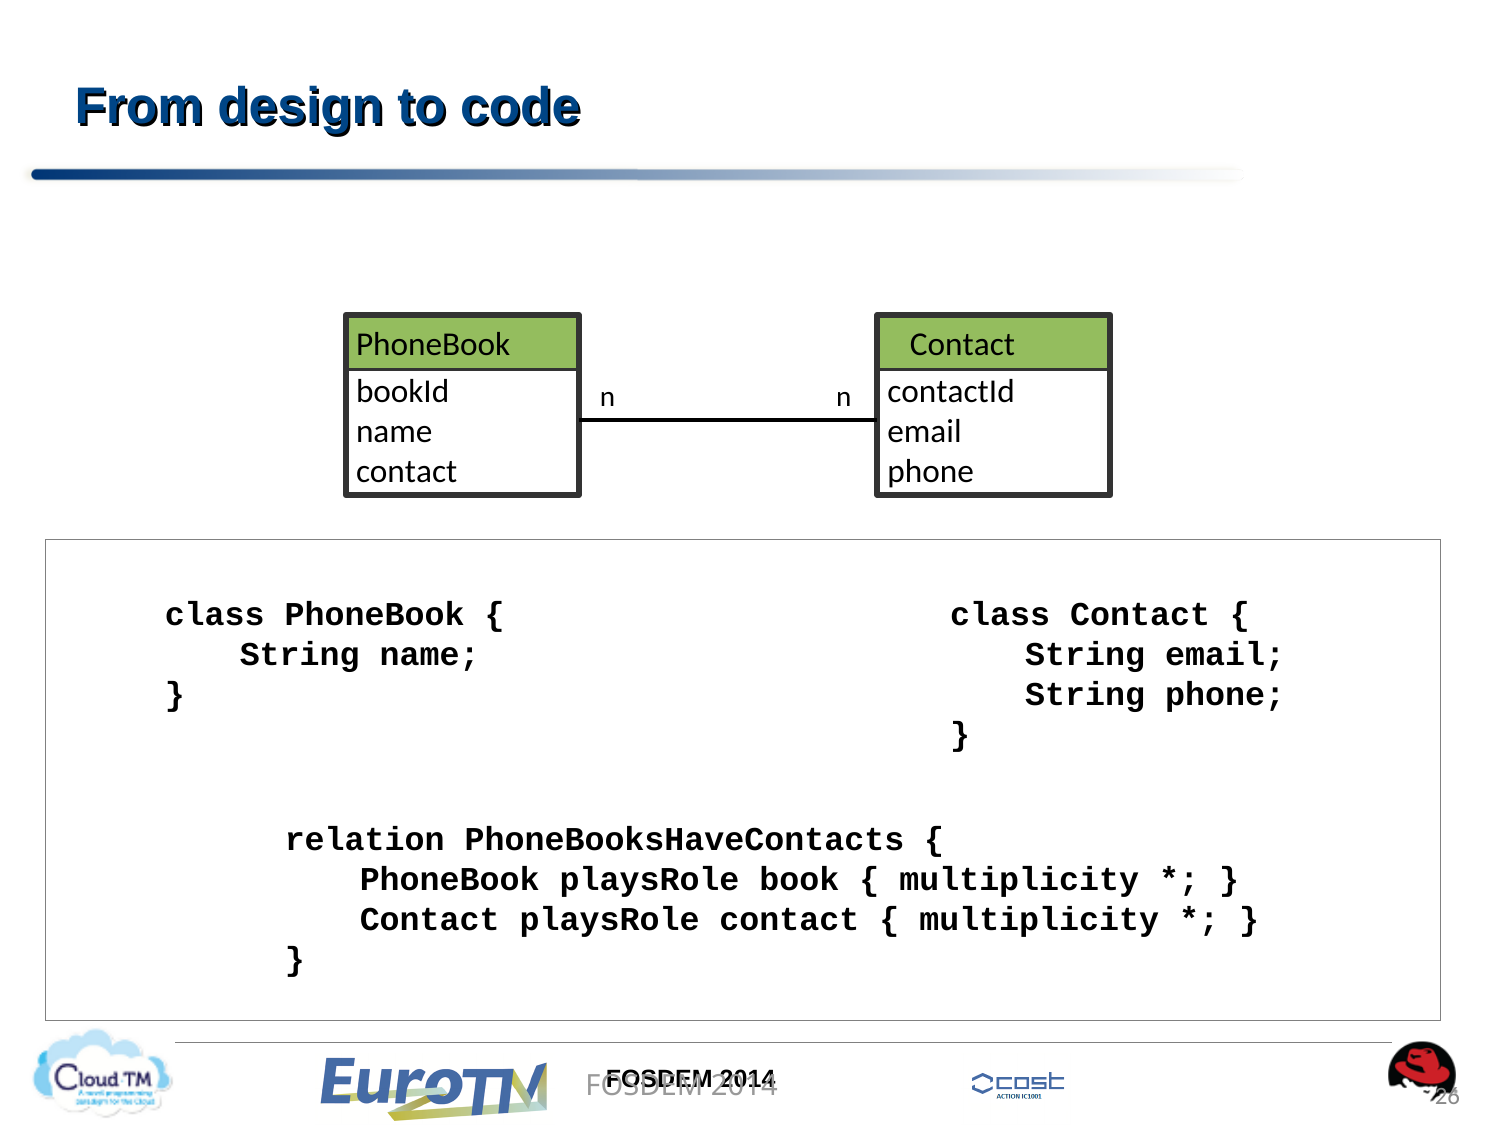

# From design to code
PhoneBook
 Contact
bookId
name
contact
contactId
email
phone
n
n
class PhoneBook {
	String name;
}
class Contact {
	String email;
	String phone;
}
relation PhoneBooksHaveContacts {
	PhoneBook playsRole book { multiplicity *; }
	Contact playsRole contact { multiplicity *; }
}
FOSDEM 2014